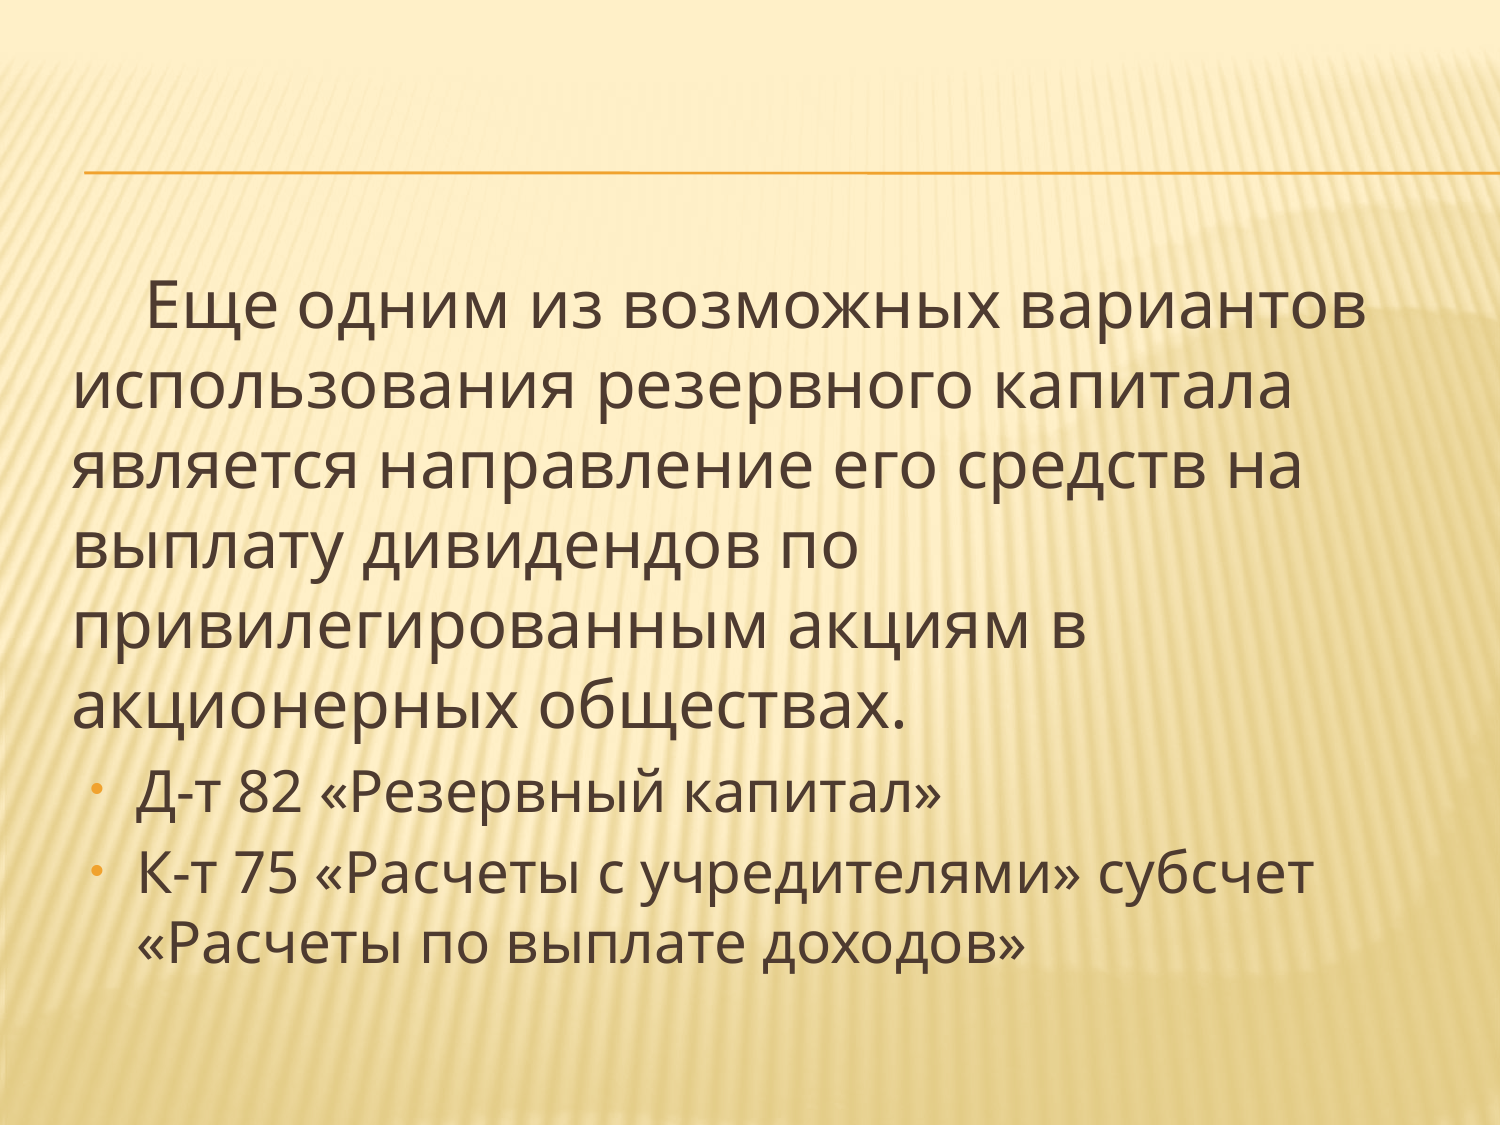

# Еще одним из возможных вариантов использования резервного капитала является направление его средств на выплату дивидендов по привилегированным акциям в акционерных обществах.
Д-т 82 «Резервный капитал»
К-т 75 «Расчеты с учредителями» субсчет «Расчеты по выплате доходов»